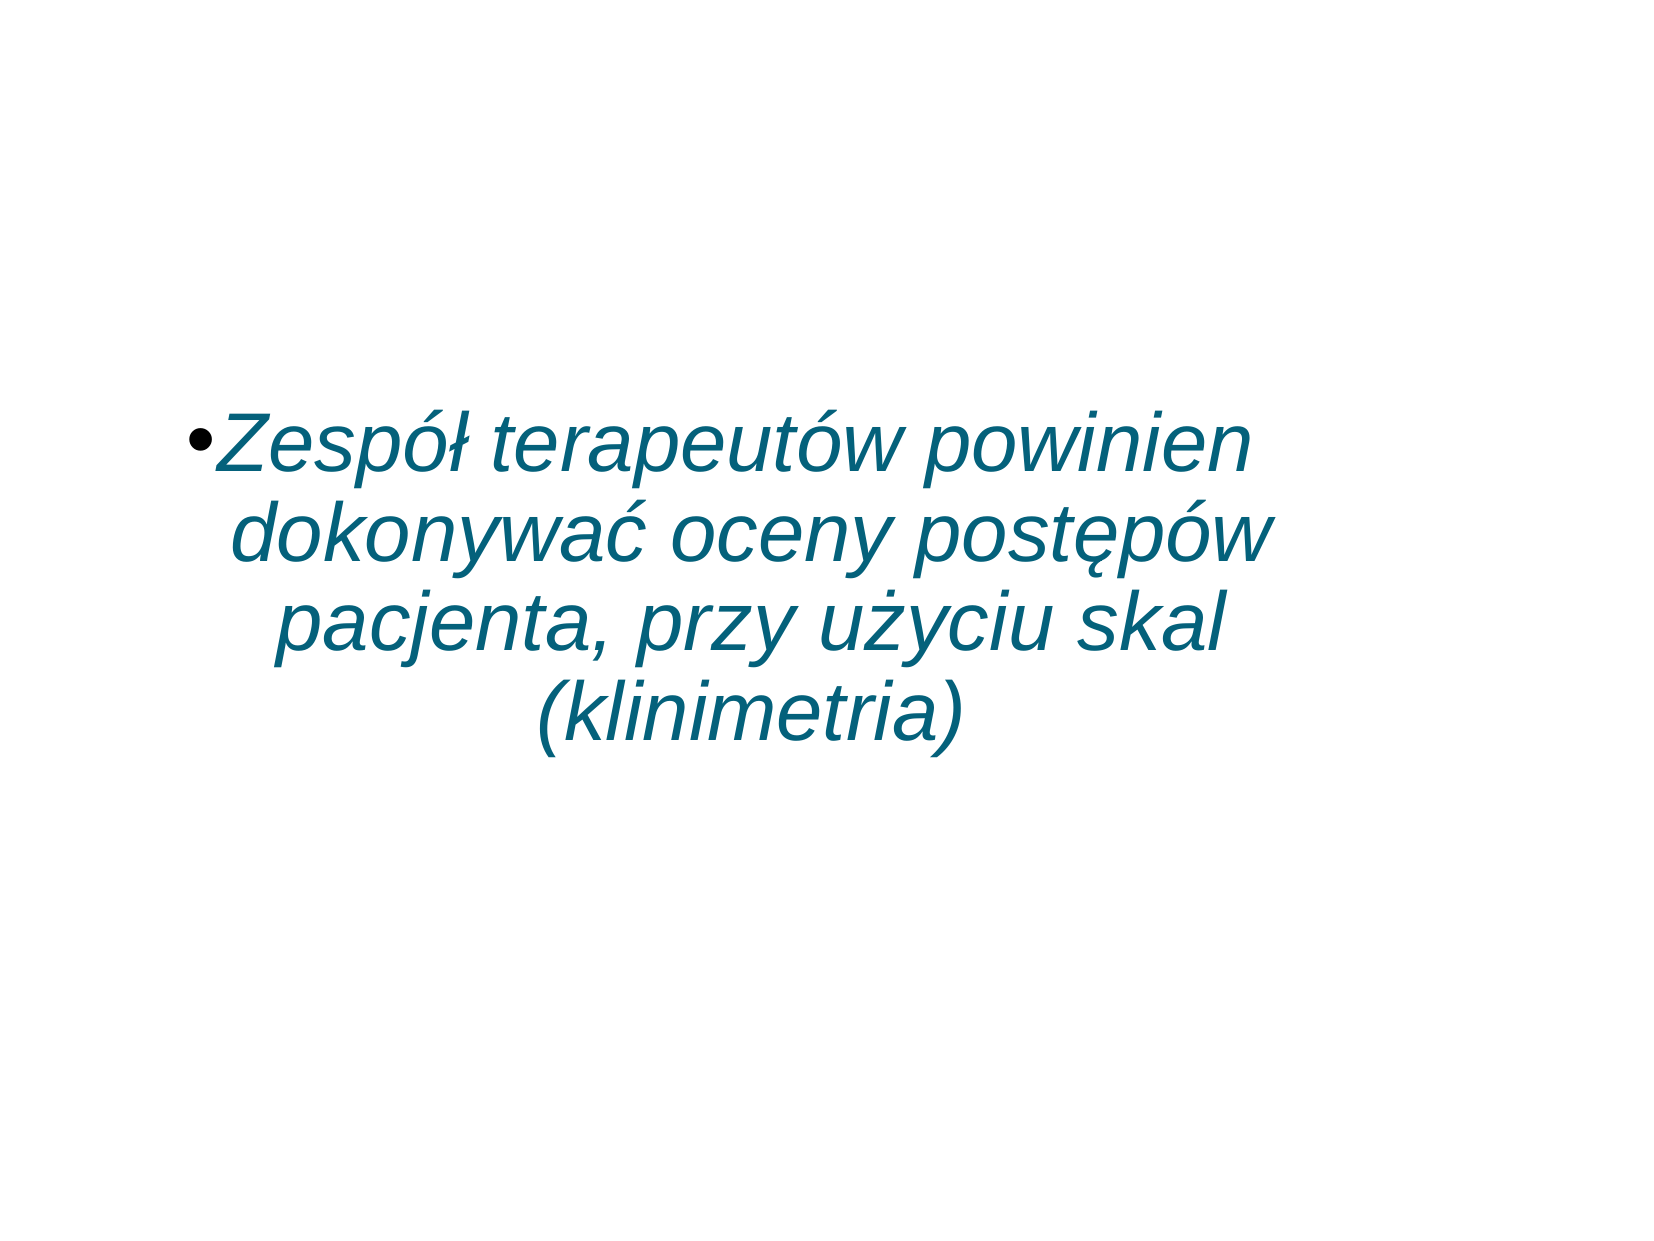

# Zespół terapeutów powinien dokonywać oceny postępów pacjenta, przy użyciu skal (klinimetria)